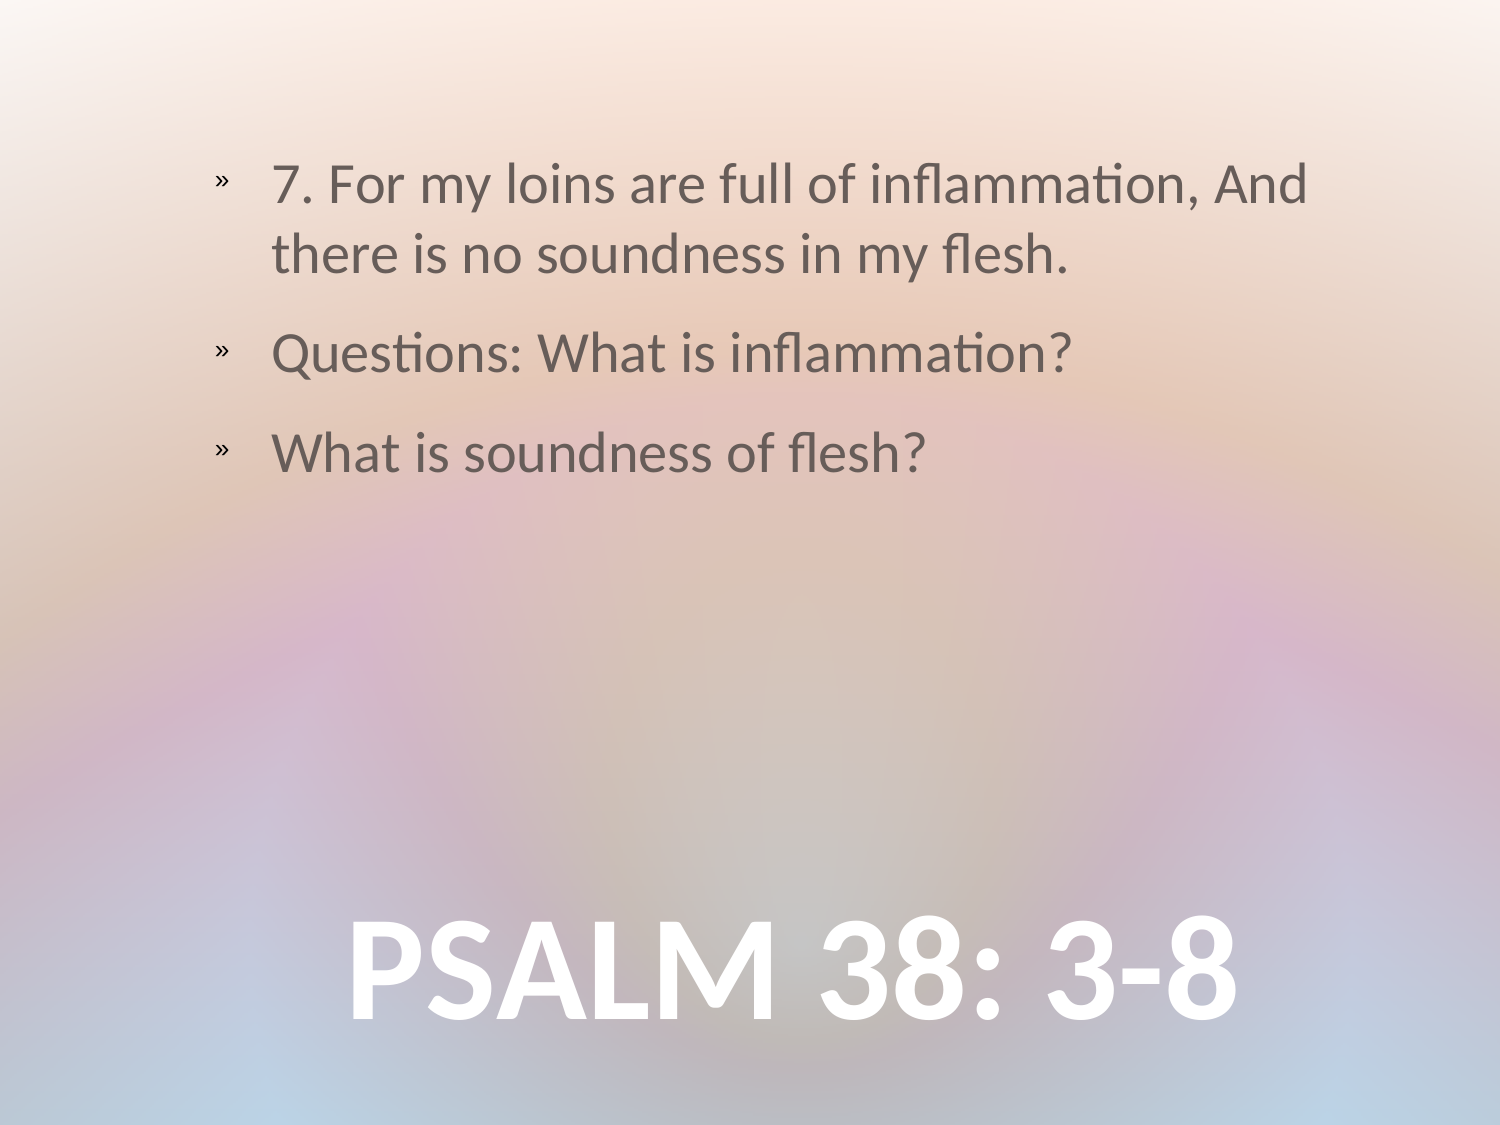

7. For my loins are full of inflammation, And there is no soundness in my flesh.
Questions: What is inflammation?
What is soundness of flesh?
# PSALM 38: 3-8